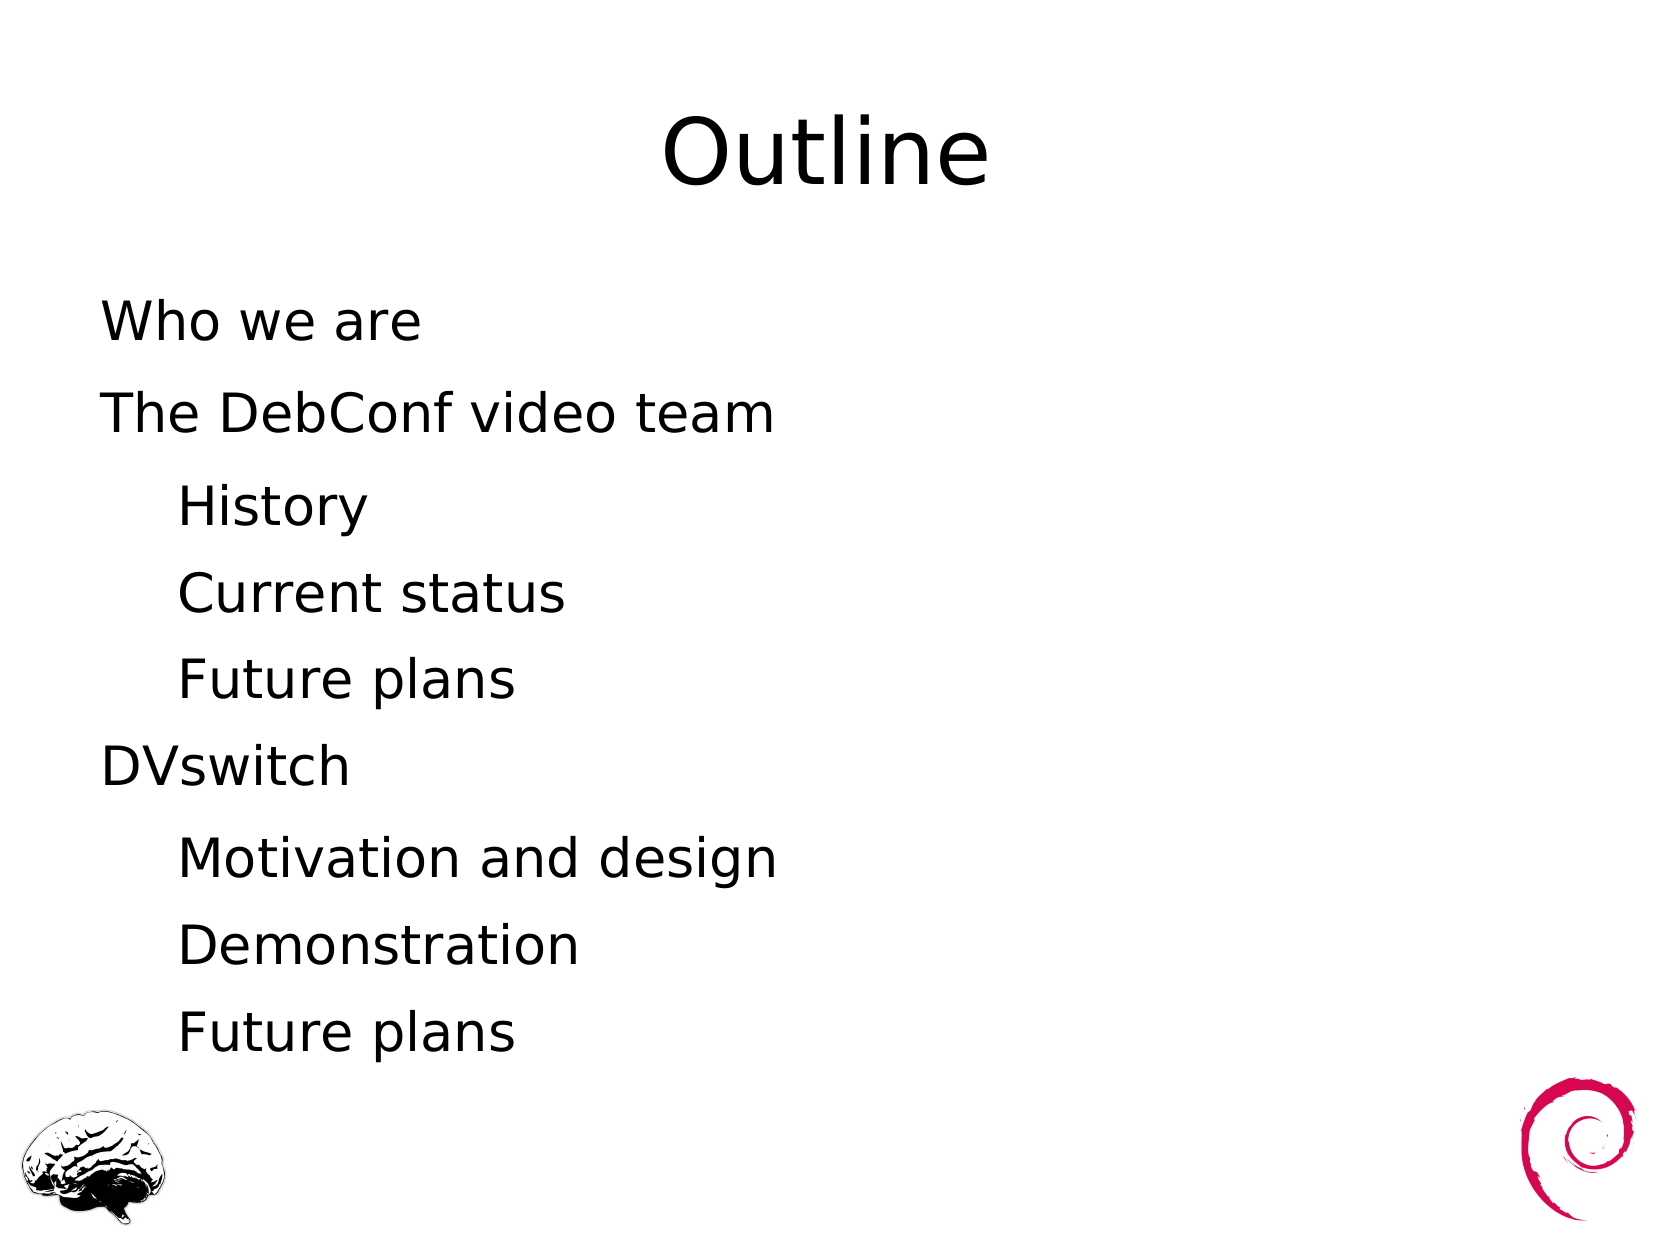

# Outline
Who we are
The DebConf video team
History
Current status
Future plans
DVswitch
Motivation and design
Demonstration
Future plans